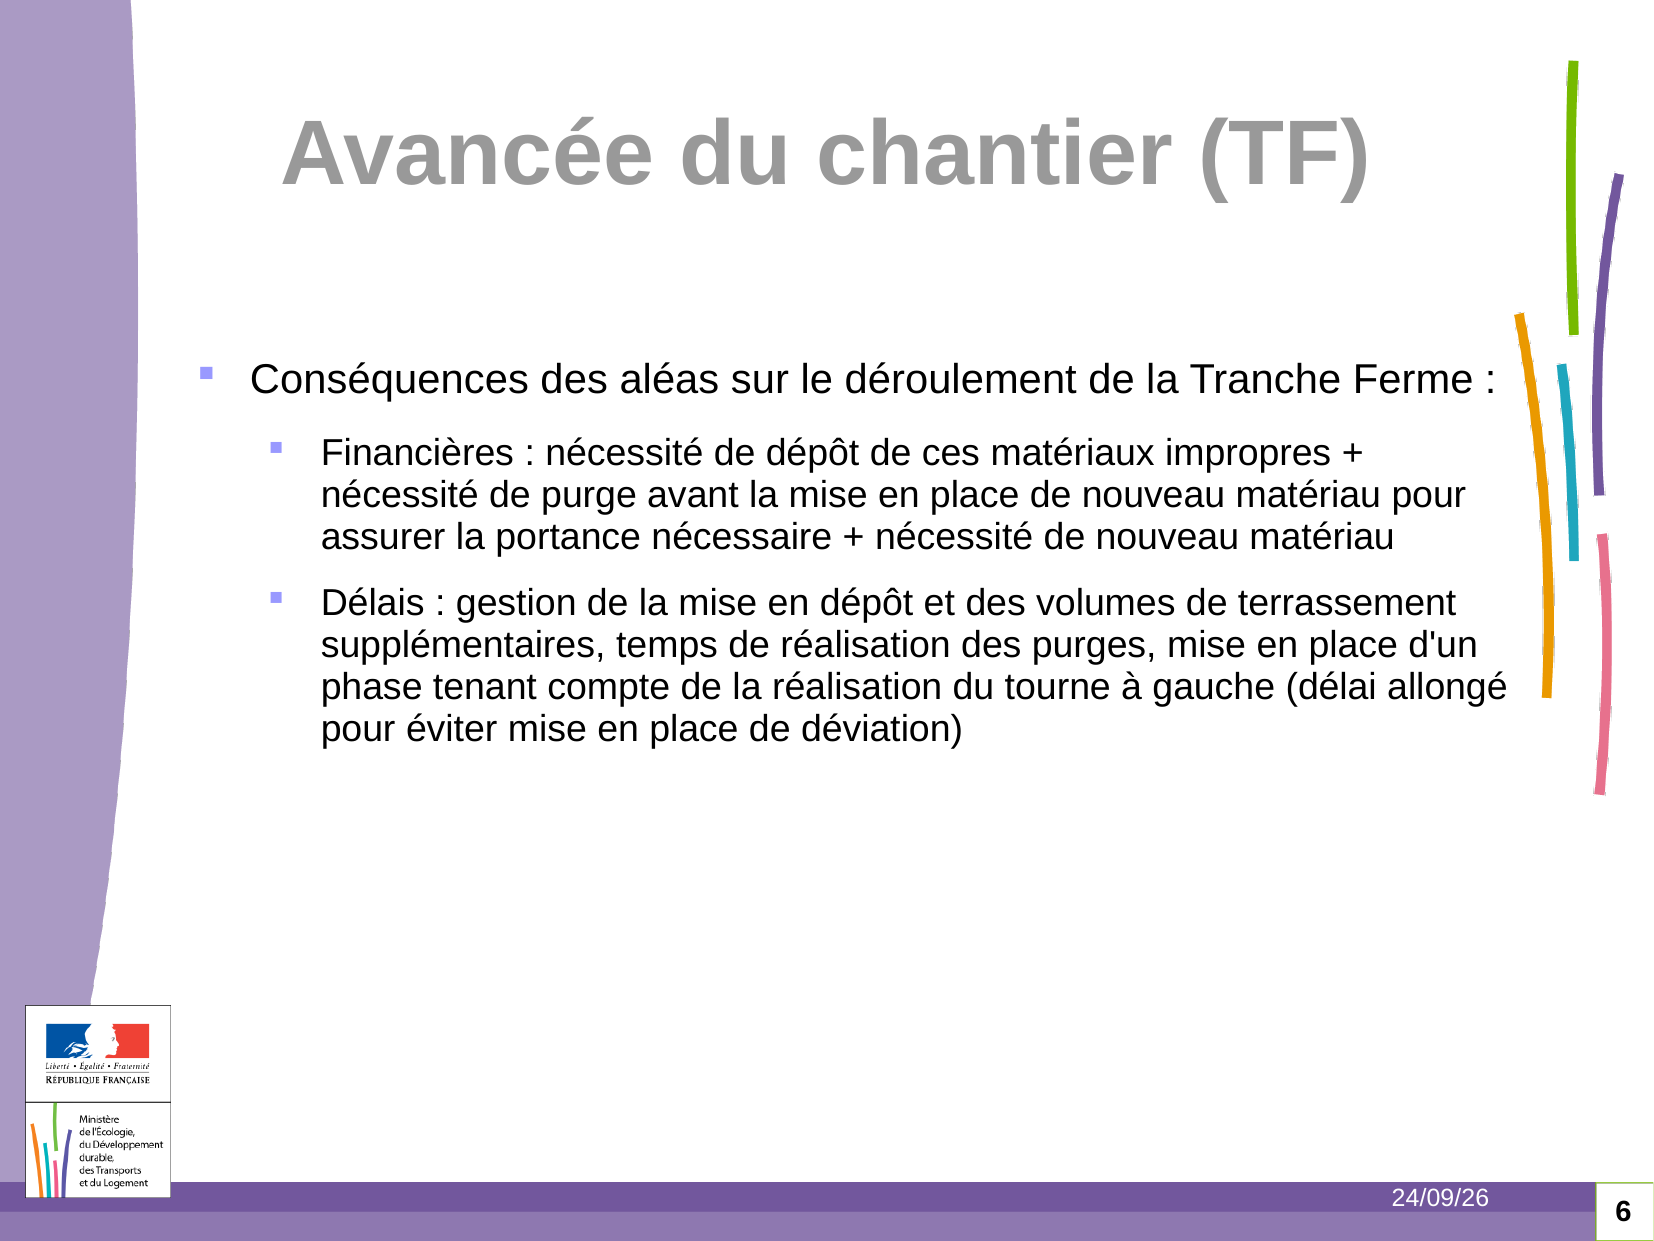

# Avancée du chantier (TF)
Conséquences des aléas sur le déroulement de la Tranche Ferme :
Financières : nécessité de dépôt de ces matériaux impropres + nécessité de purge avant la mise en place de nouveau matériau pour assurer la portance nécessaire + nécessité de nouveau matériau
Délais : gestion de la mise en dépôt et des volumes de terrassement supplémentaires, temps de réalisation des purges, mise en place d'un phase tenant compte de la réalisation du tourne à gauche (délai allongé pour éviter mise en place de déviation)
6